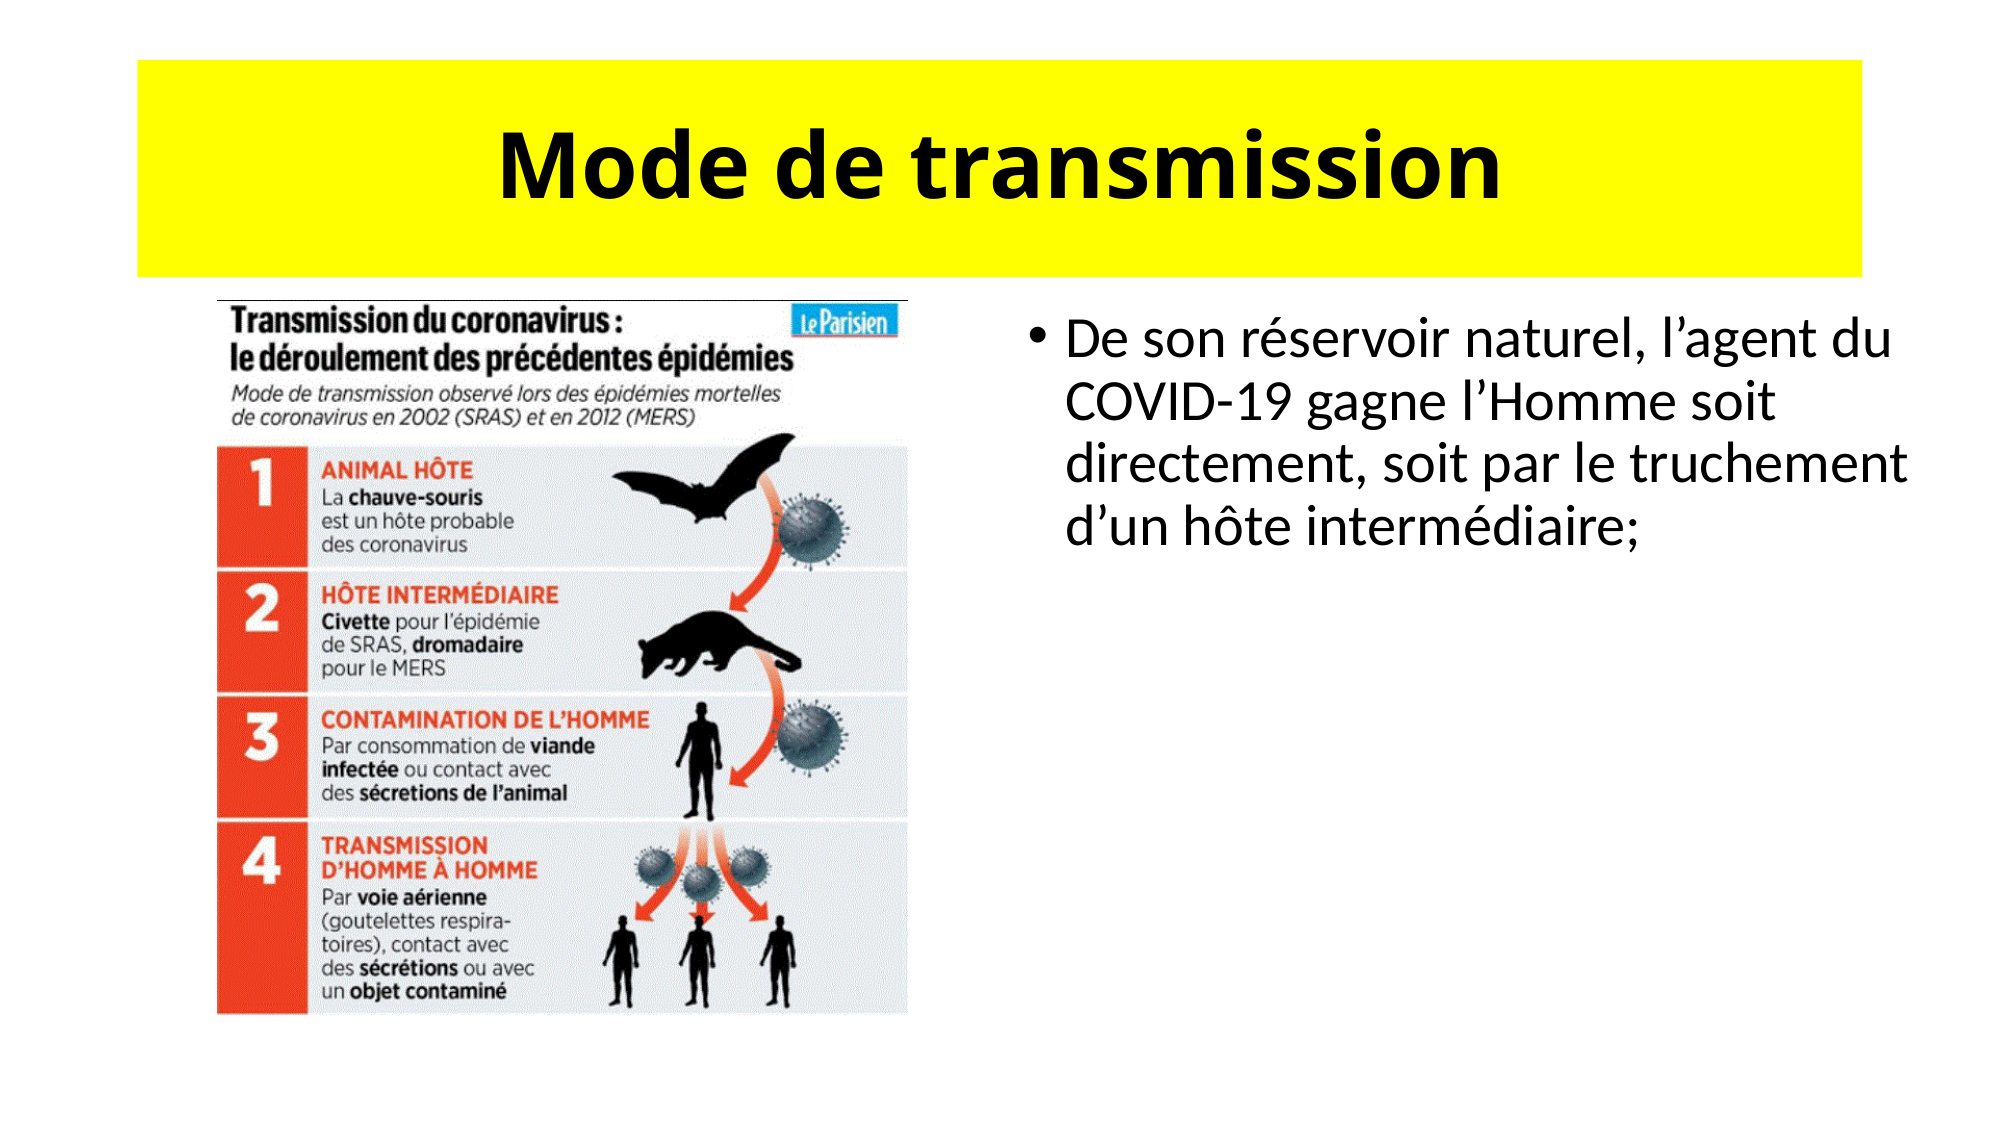

# Mode de transmission
De son réservoir naturel, l’agent du COVID-19 gagne l’Homme soit directement, soit par le truchement d’un hôte intermédiaire;